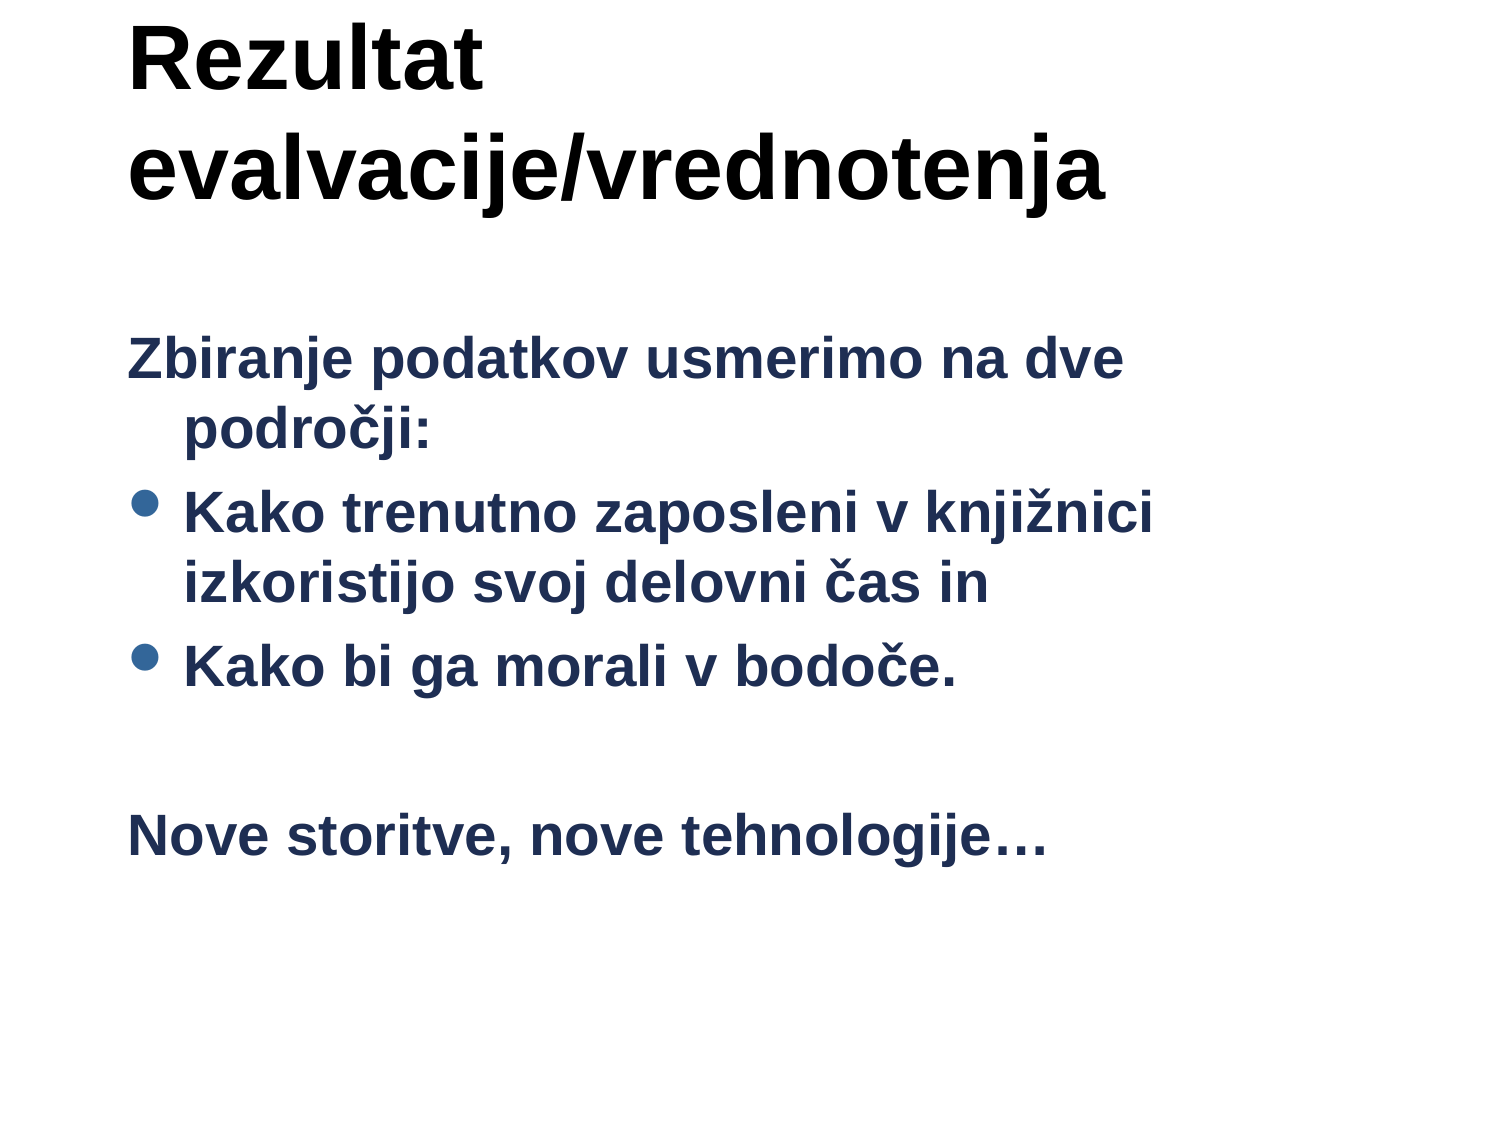

# Rezultat evalvacije/vrednotenja
Zbiranje podatkov usmerimo na dve področji:
Kako trenutno zaposleni v knjižnici izkoristijo svoj delovni čas in
Kako bi ga morali v bodoče.
Nove storitve, nove tehnologije…
Primoz Juznic, BINK, FF, Univerza v Ljubljani